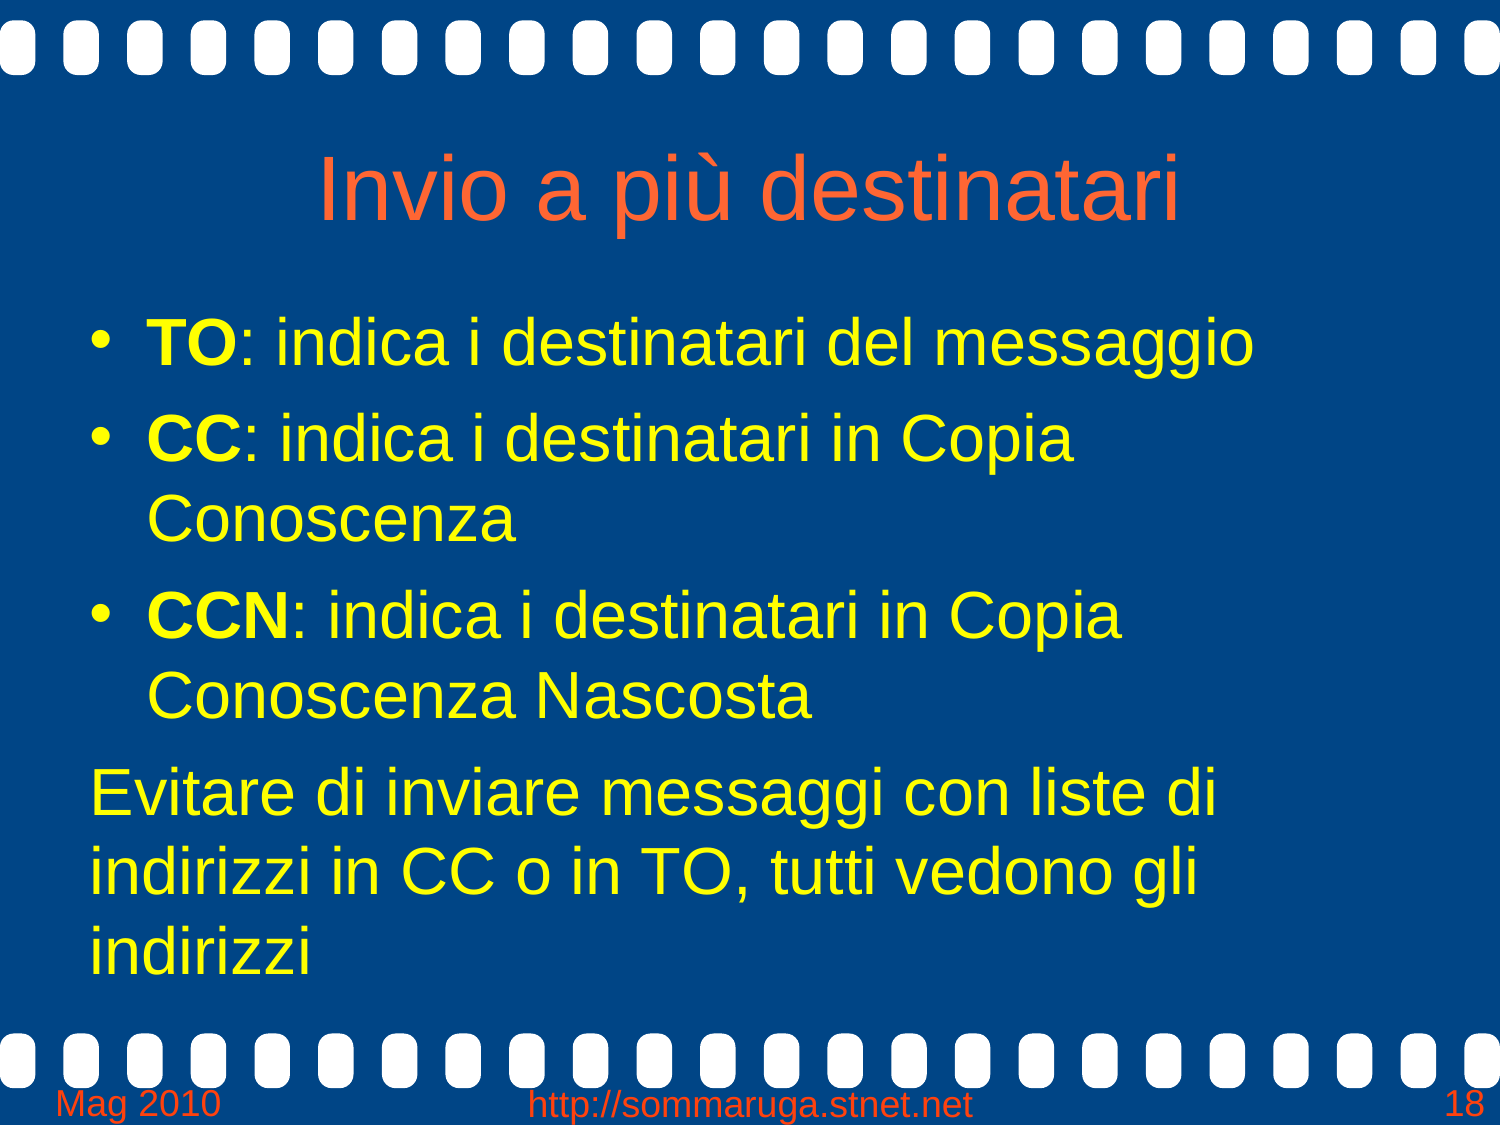

# Invio a più destinatari
TO: indica i destinatari del messaggio
CC: indica i destinatari in Copia Conoscenza
CCN: indica i destinatari in Copia Conoscenza Nascosta
Evitare di inviare messaggi con liste di indirizzi in CC o in TO, tutti vedono gli indirizzi